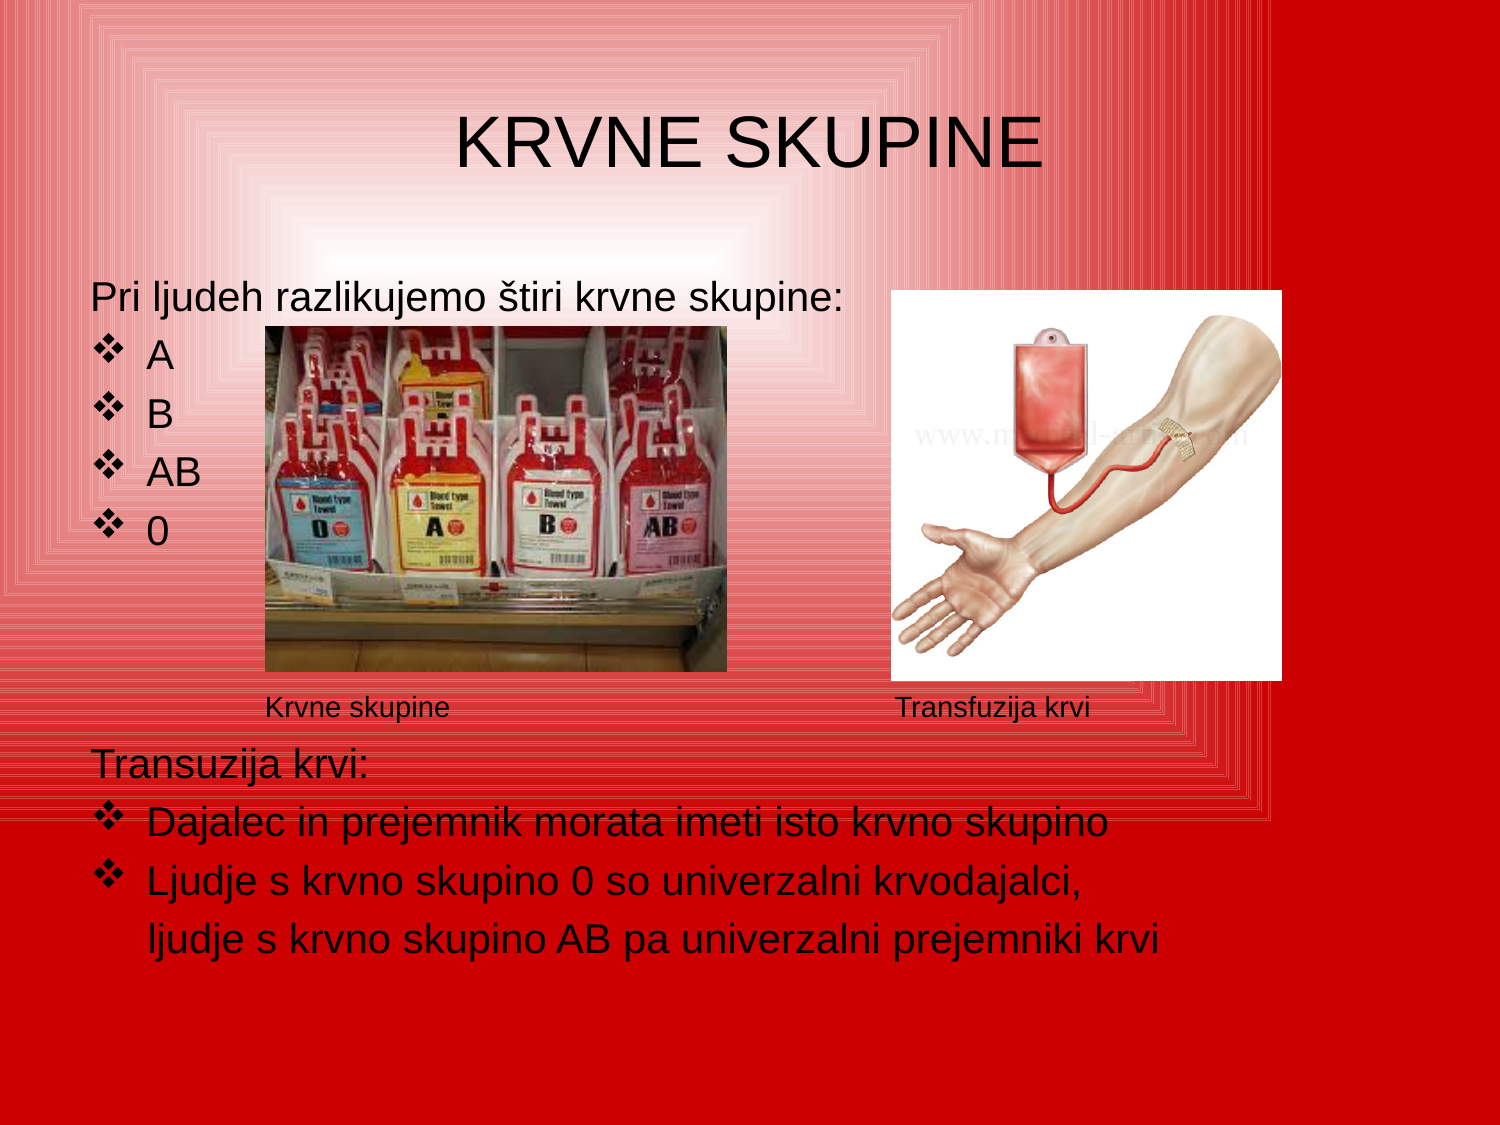

# KRVNE SKUPINE
Pri ljudeh razlikujemo štiri krvne skupine:
A
B
AB
0
Transuzija krvi:
Dajalec in prejemnik morata imeti isto krvno skupino
Ljudje s krvno skupino 0 so univerzalni krvodajalci,
 ljudje s krvno skupino AB pa univerzalni prejemniki krvi
Krvne skupine
Transfuzija krvi